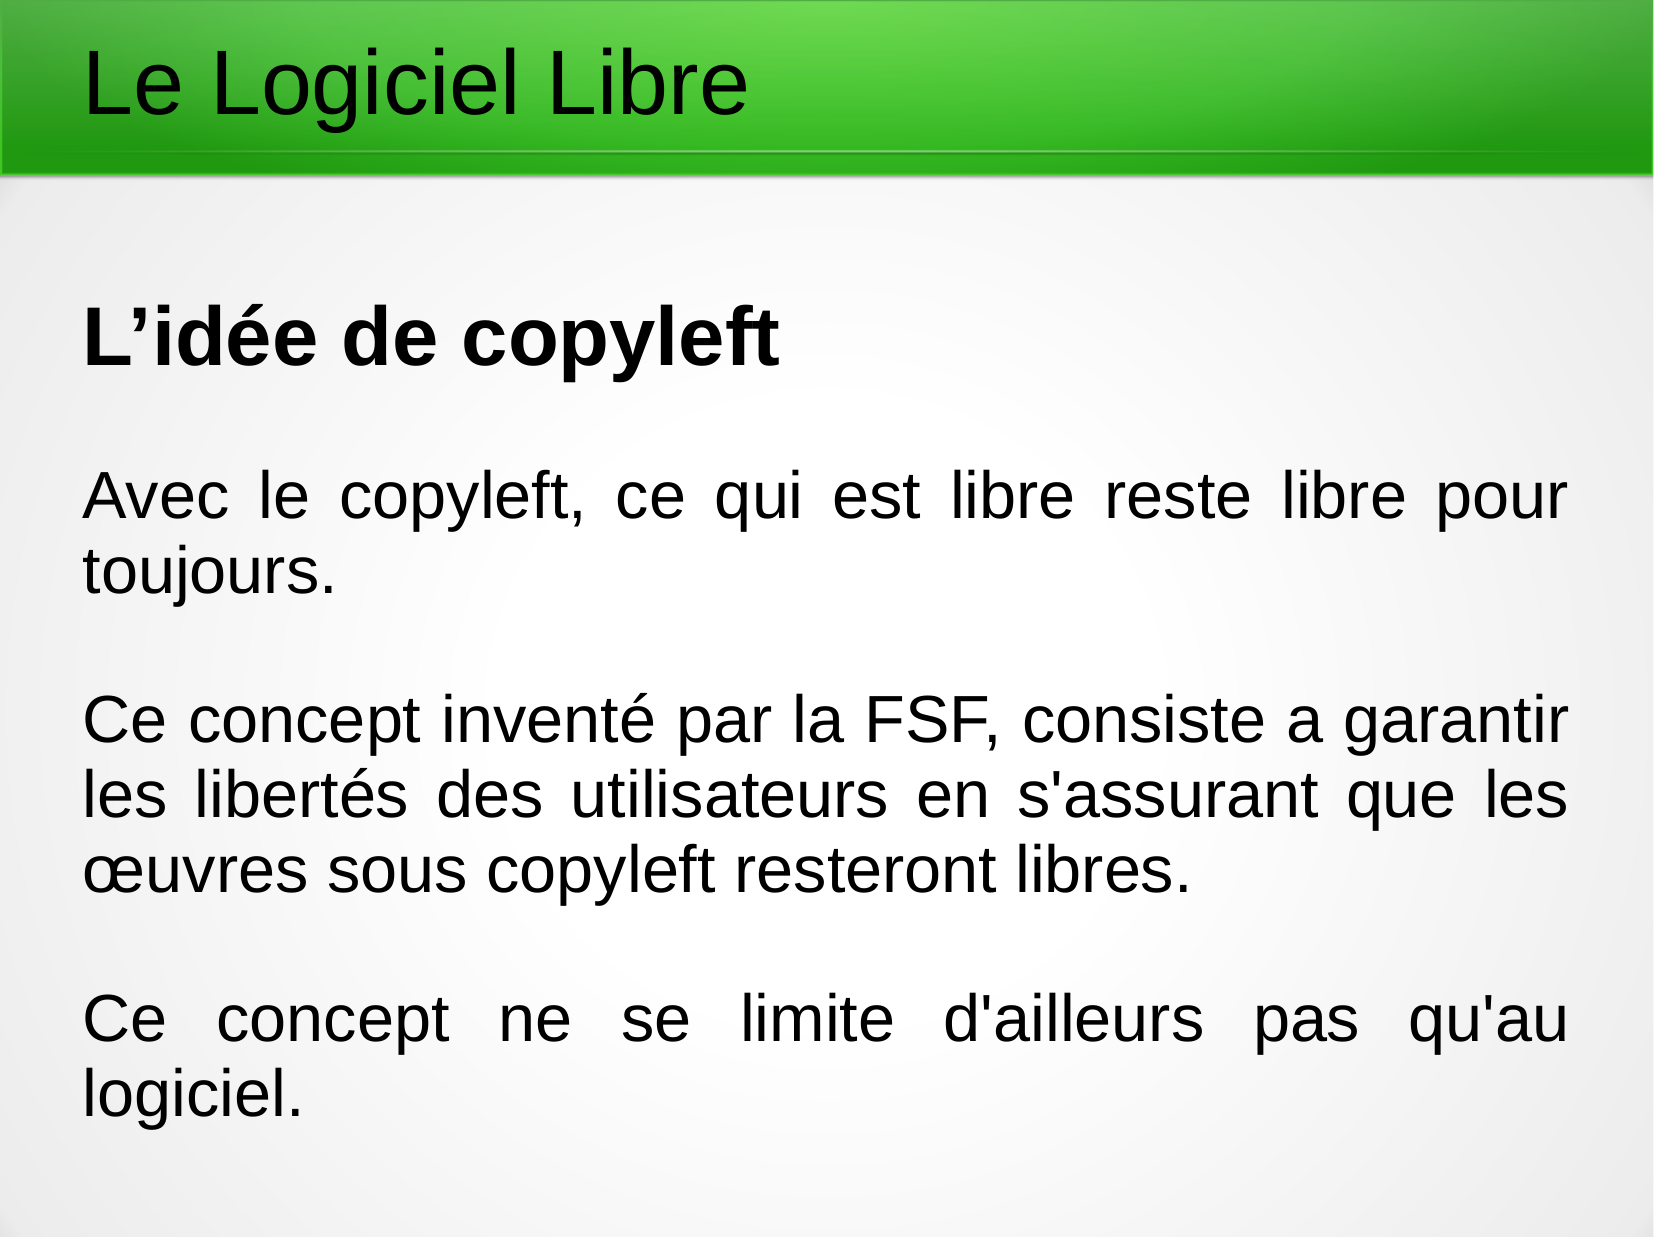

# Le Logiciel Libre
L’idée de copyleft
Avec le copyleft, ce qui est libre reste libre pour toujours.
Ce concept inventé par la FSF, consiste a garantir les libertés des utilisateurs en s'assurant que les œuvres sous copyleft resteront libres.
Ce concept ne se limite d'ailleurs pas qu'au logiciel.